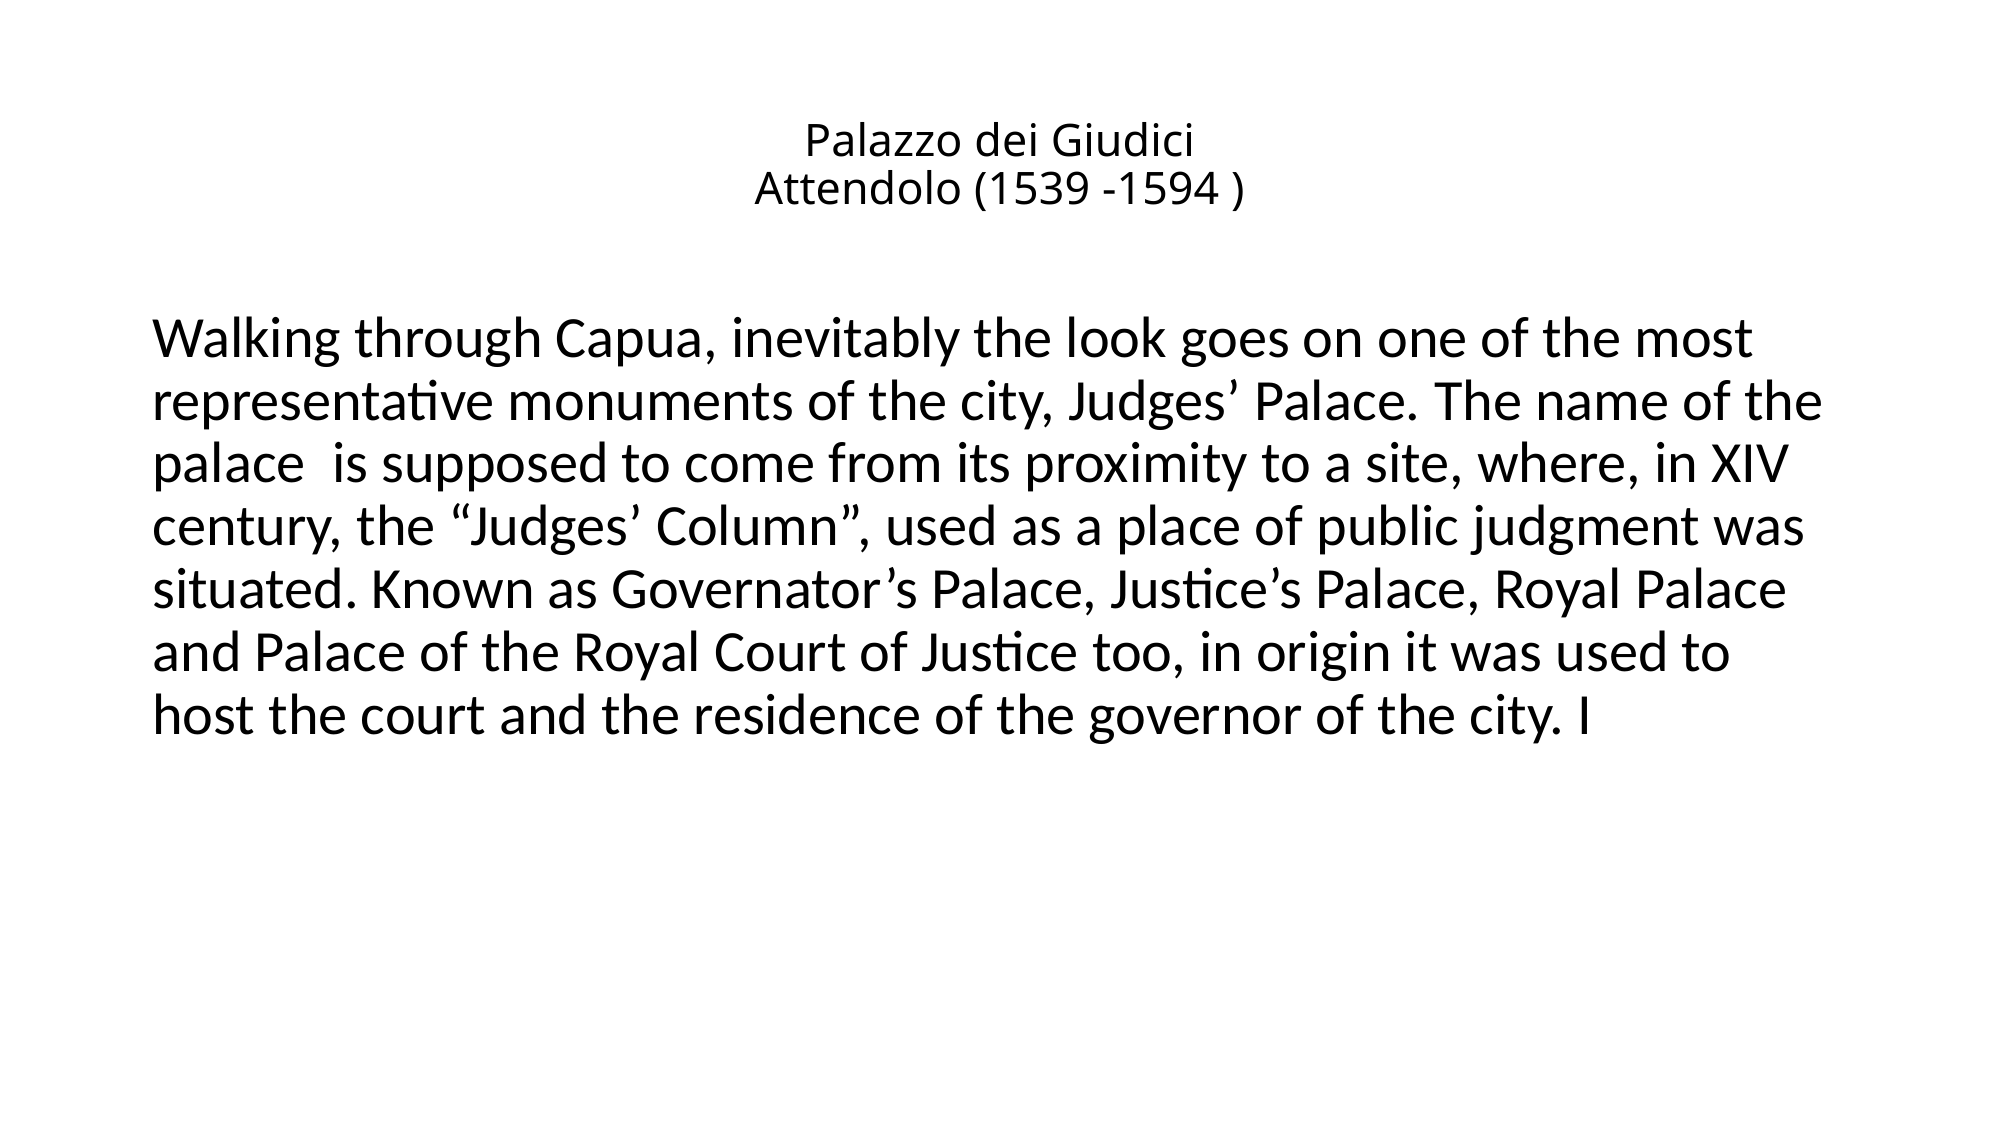

# Palazzo dei Giudici Attendolo (1539 -1594 )
Walking through Capua, inevitably the look goes on one of the most representative monuments of the city, Judges’ Palace. The name of the palace is supposed to come from its proximity to a site, where, in XIV century, the “Judges’ Column”, used as a place of public judgment was situated. Known as Governator’s Palace, Justice’s Palace, Royal Palace and Palace of the Royal Court of Justice too, in origin it was used to host the court and the residence of the governor of the city. I